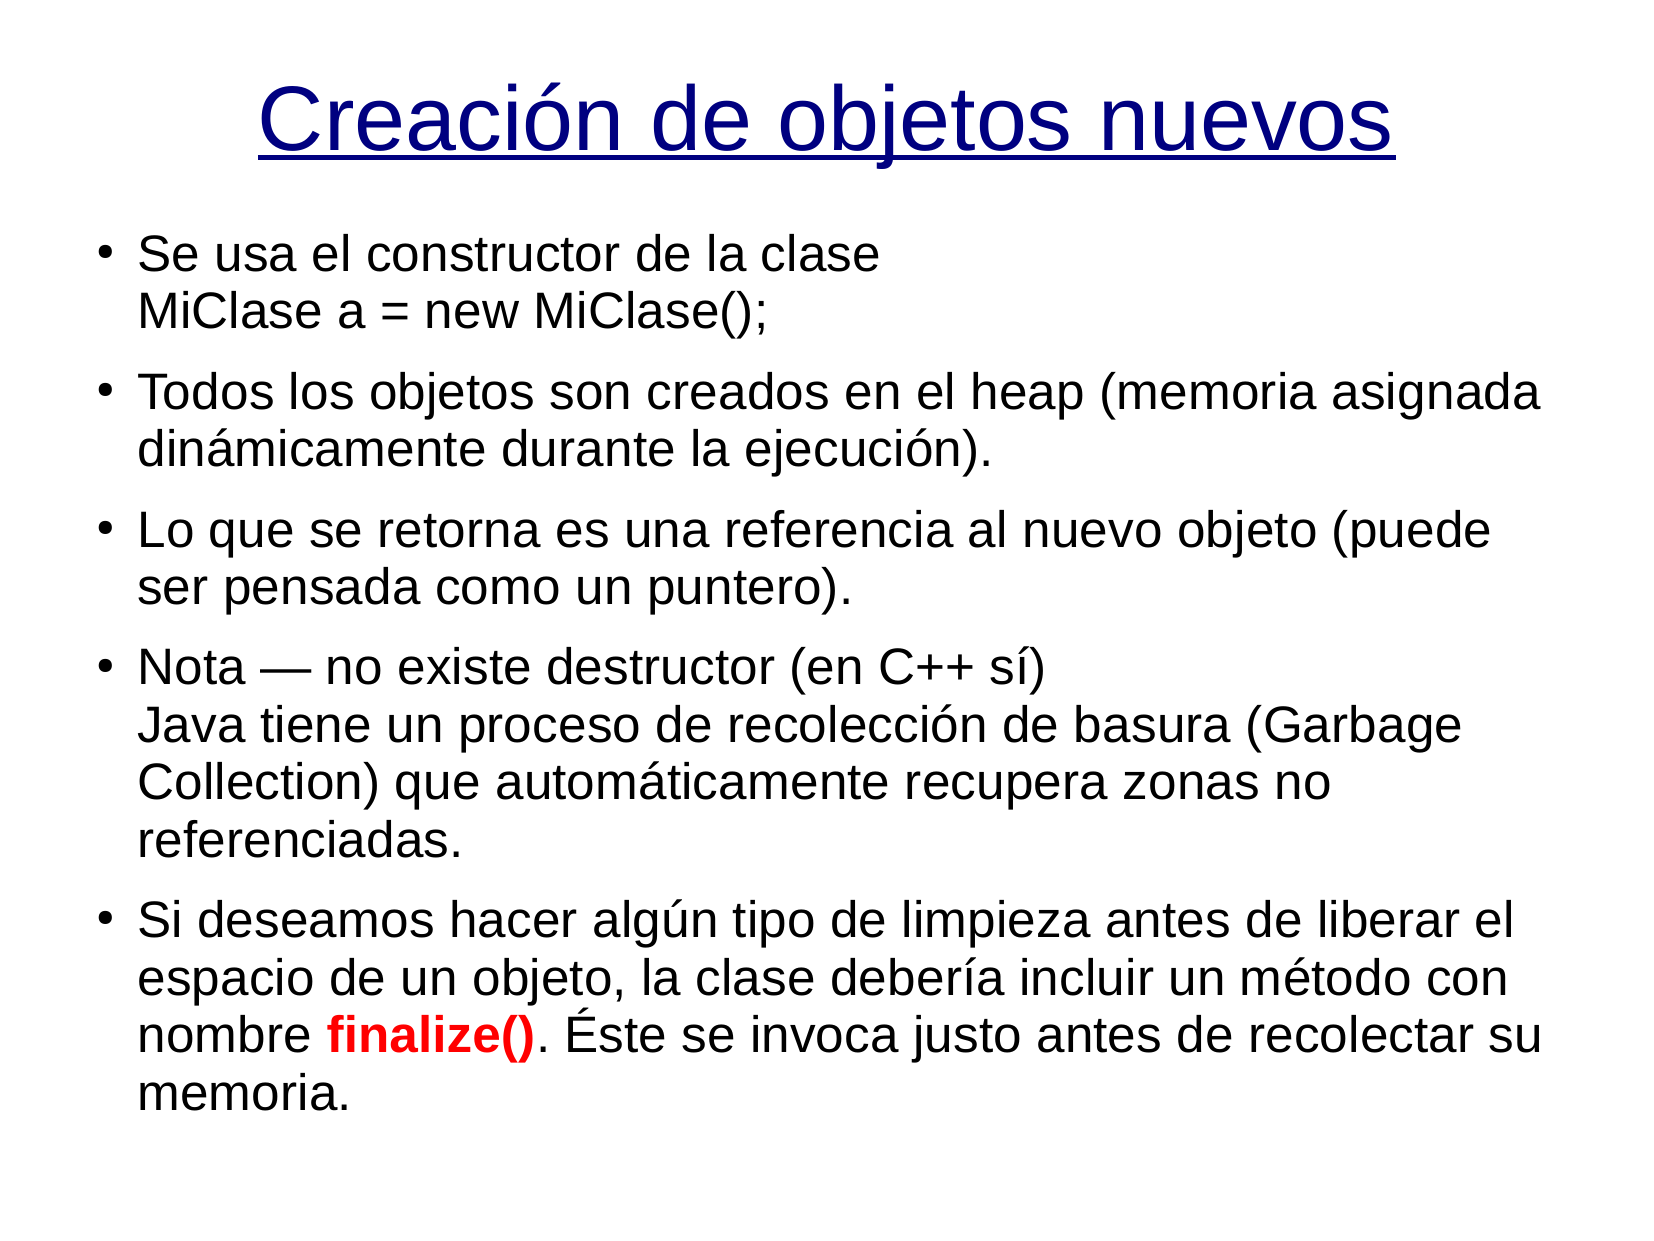

# Creación de objetos nuevos
Se usa el constructor de la clase
MiClase a = new MiClase();
Todos los objetos son creados en el heap (memoria asignada dinámicamente durante la ejecución).
Lo que se retorna es una referencia al nuevo objeto (puede ser pensada como un puntero).
Nota — no existe destructor (en C++ sí)
Java tiene un proceso de recolección de basura (Garbage Collection) que automáticamente recupera zonas no referenciadas.
Si deseamos hacer algún tipo de limpieza antes de liberar el espacio de un objeto, la clase debería incluir un método con nombre finalize(). Éste se invoca justo antes de recolectar su memoria.